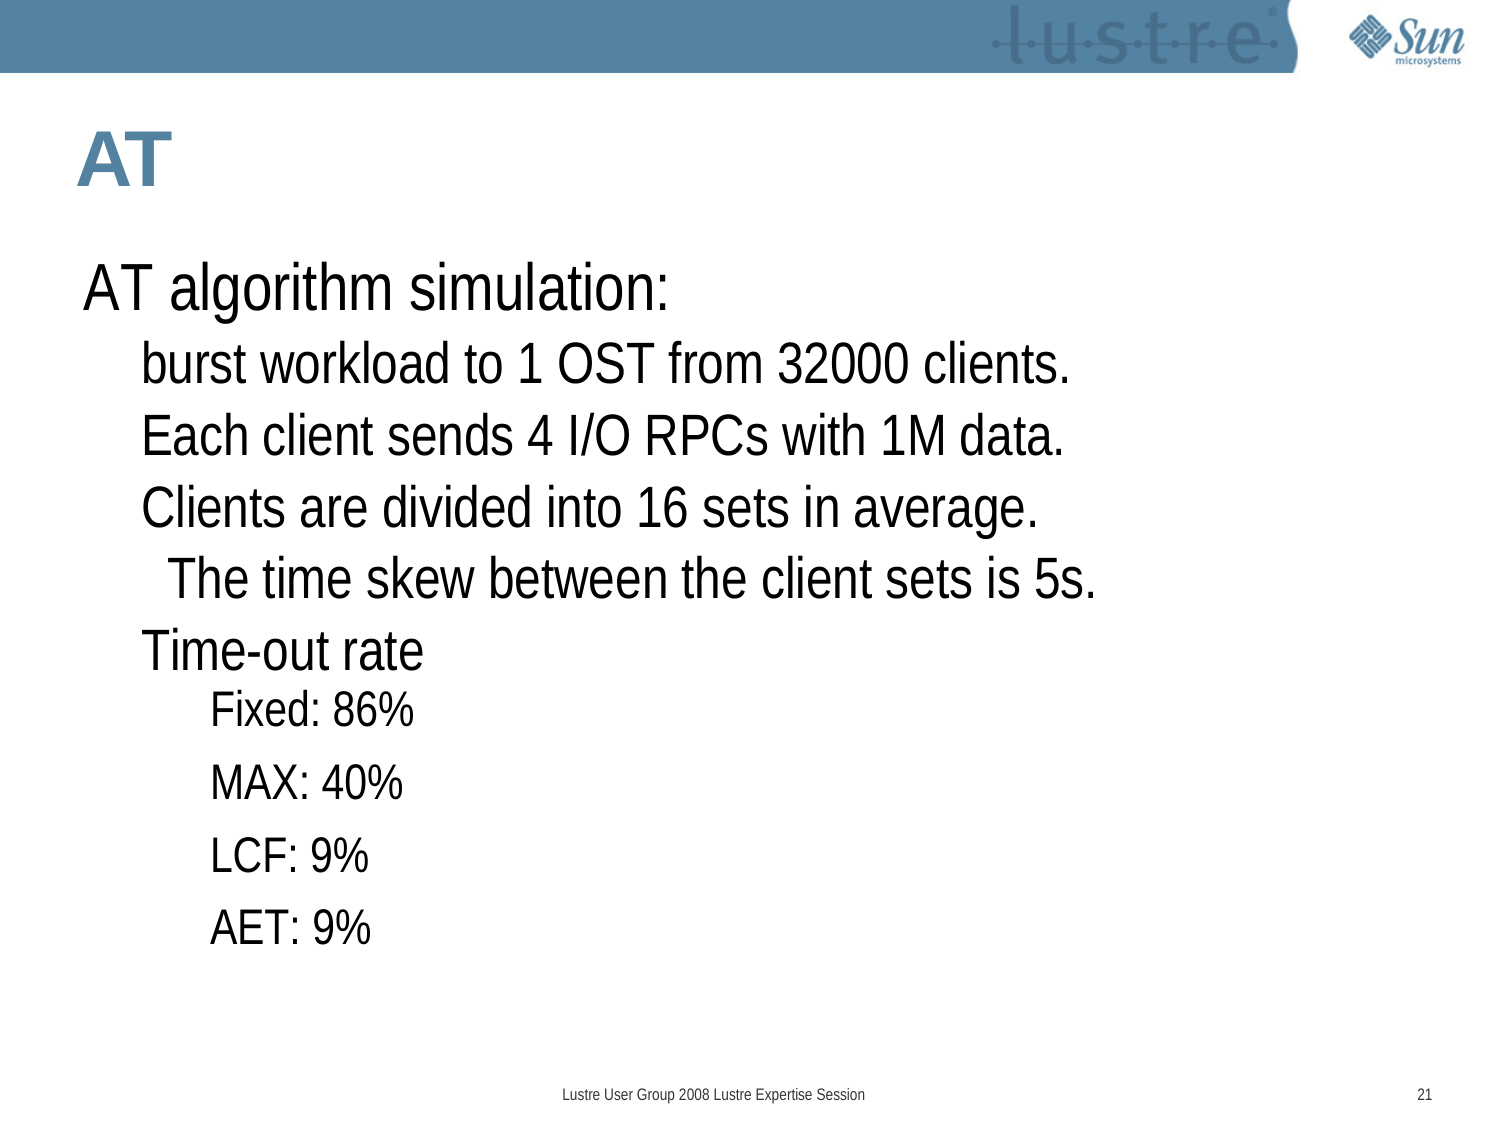

# AT
AT algorithm simulation:
burst workload to 1 OST from 32000 clients.
Each client sends 4 I/O RPCs with 1M data.
Clients are divided into 16 sets in average.
 The time skew between the client sets is 5s.
Time-out rate
Fixed: 86%
MAX: 40%
LCF: 9%
AET: 9%